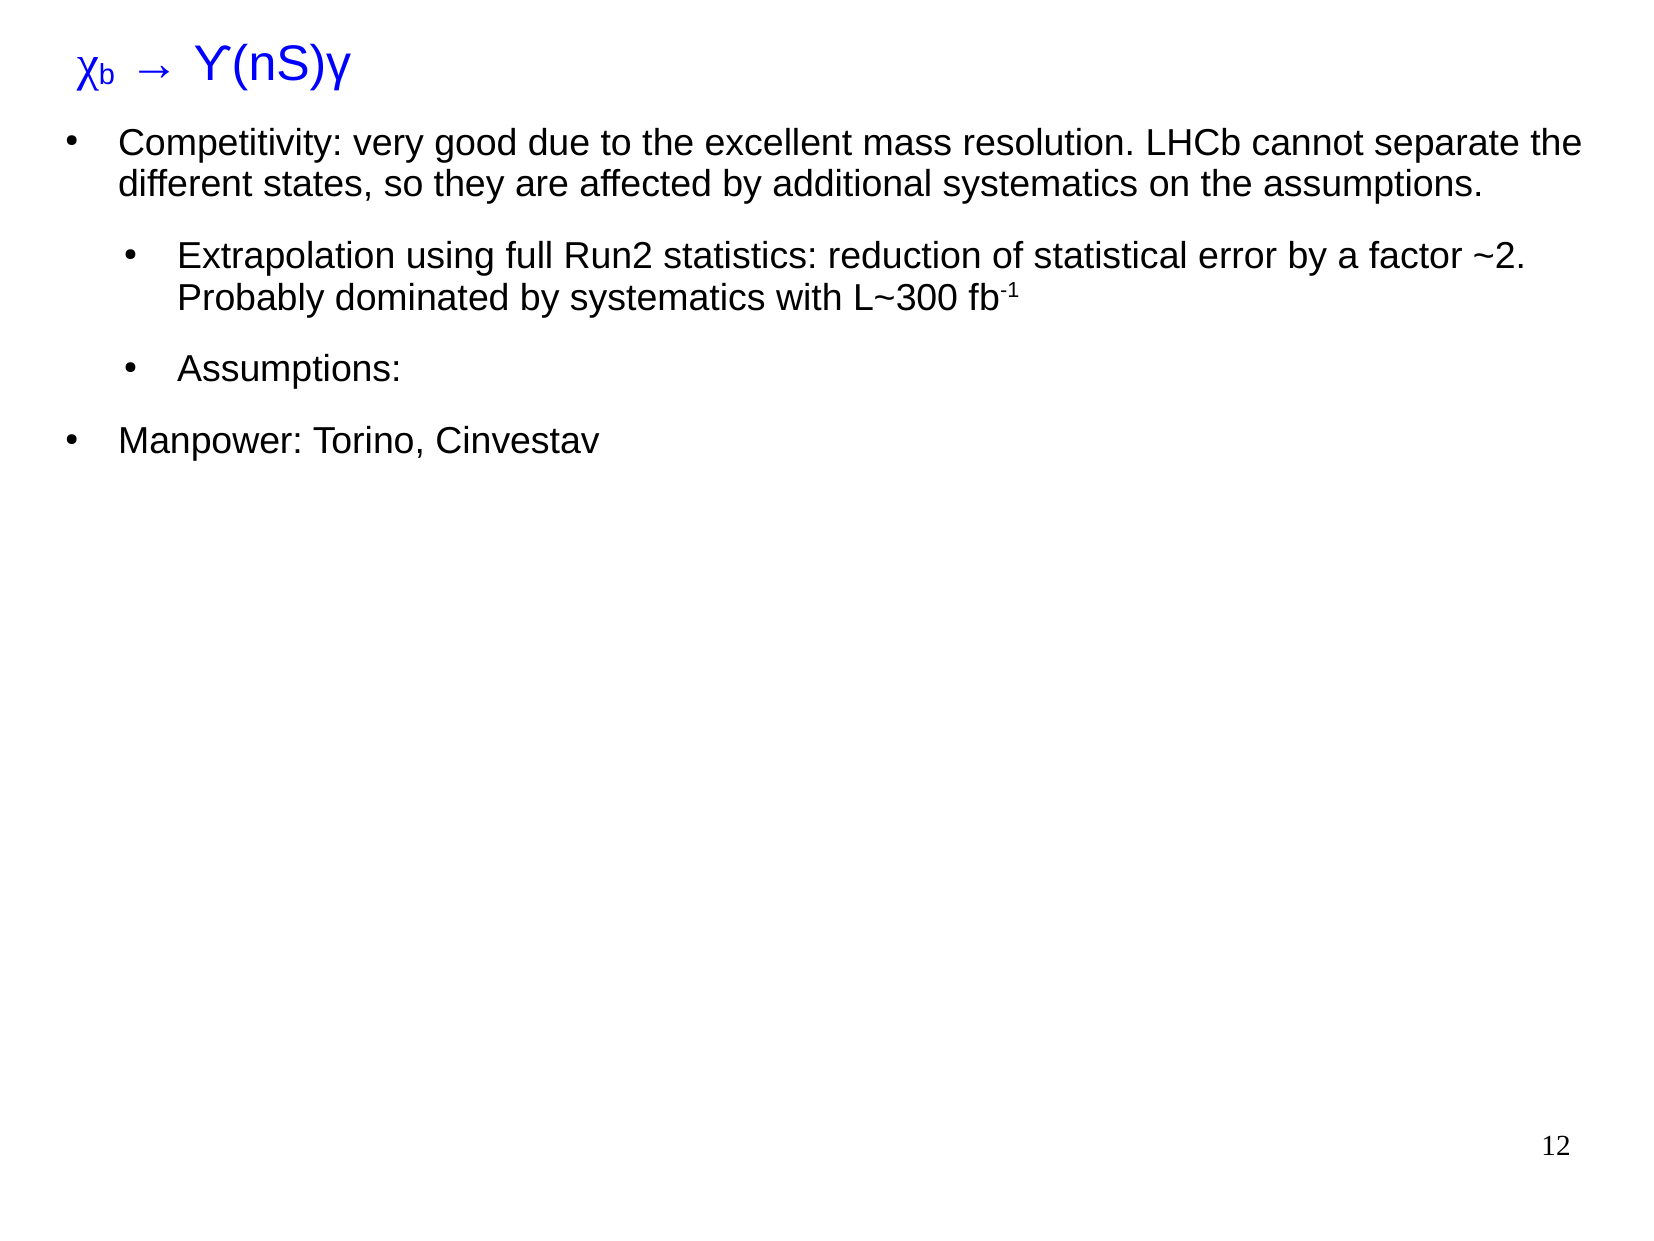

# χb → ϒ(nS)γ
Competitivity: very good due to the excellent mass resolution. LHCb cannot separate the different states, so they are affected by additional systematics on the assumptions.
Extrapolation using full Run2 statistics: reduction of statistical error by a factor ~2. Probably dominated by systematics with L~300 fb-1
Assumptions:
Manpower: Torino, Cinvestav
12